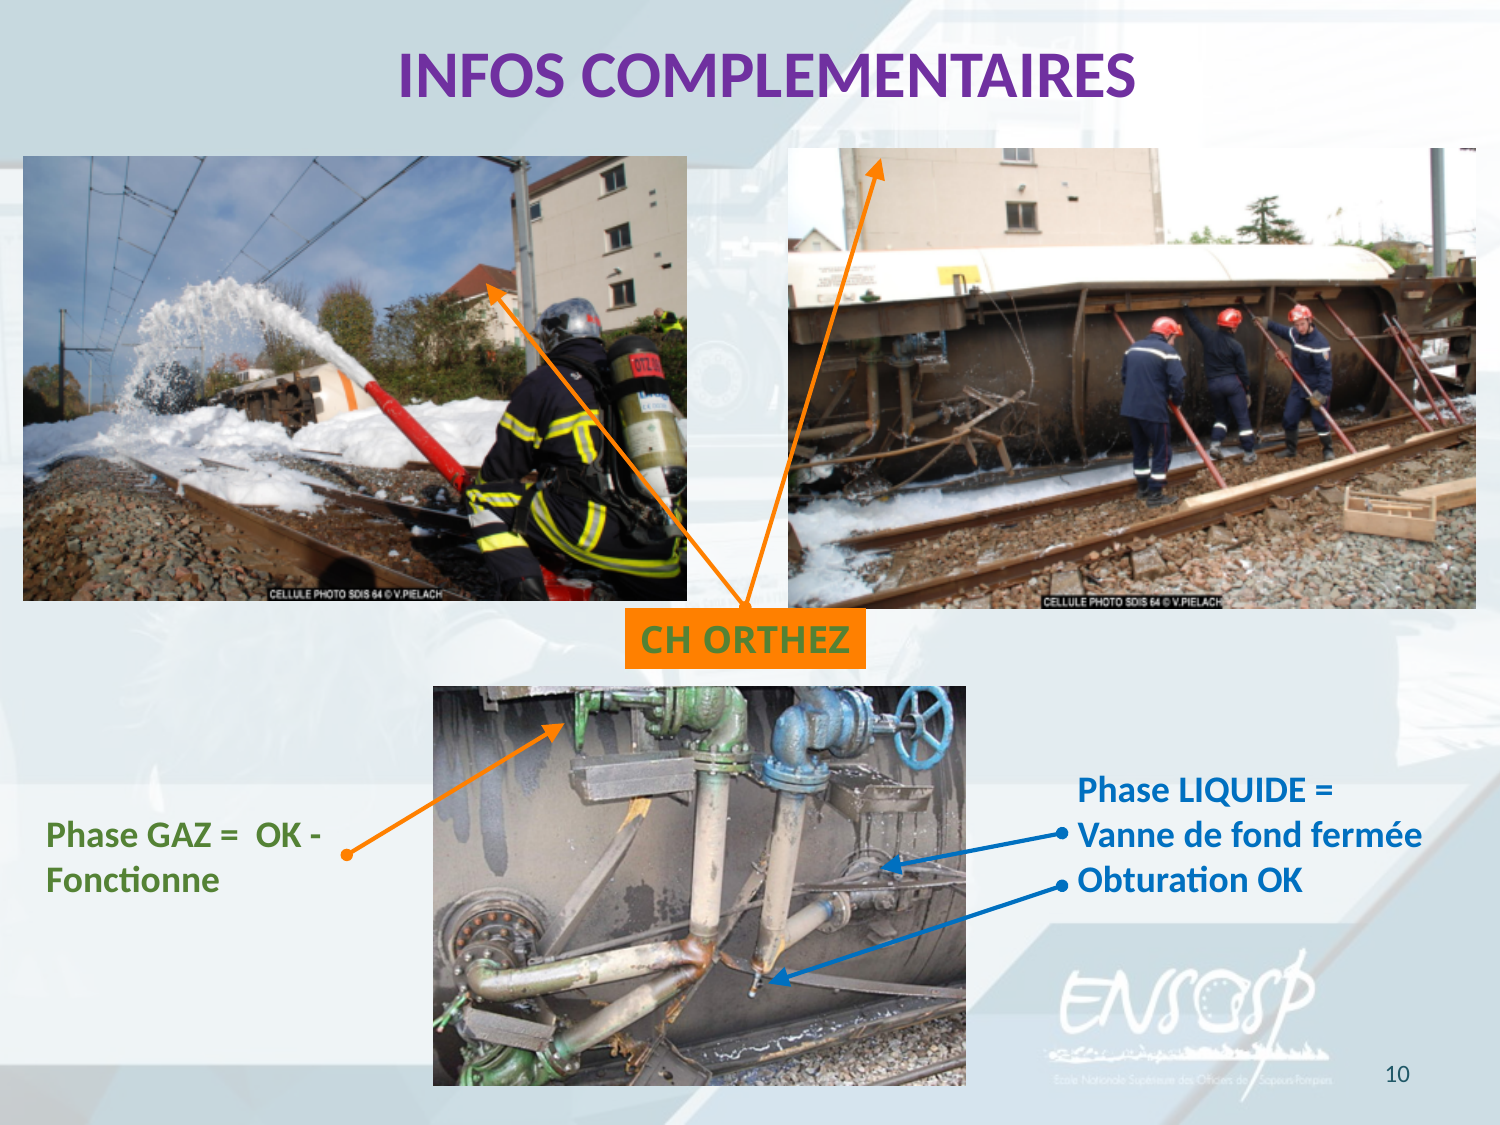

INFOS COMPLEMENTAIRES
CH ORTHEZ
Phase LIQUIDE =
Vanne de fond fermée
Obturation OK
Phase GAZ = OK - Fonctionne